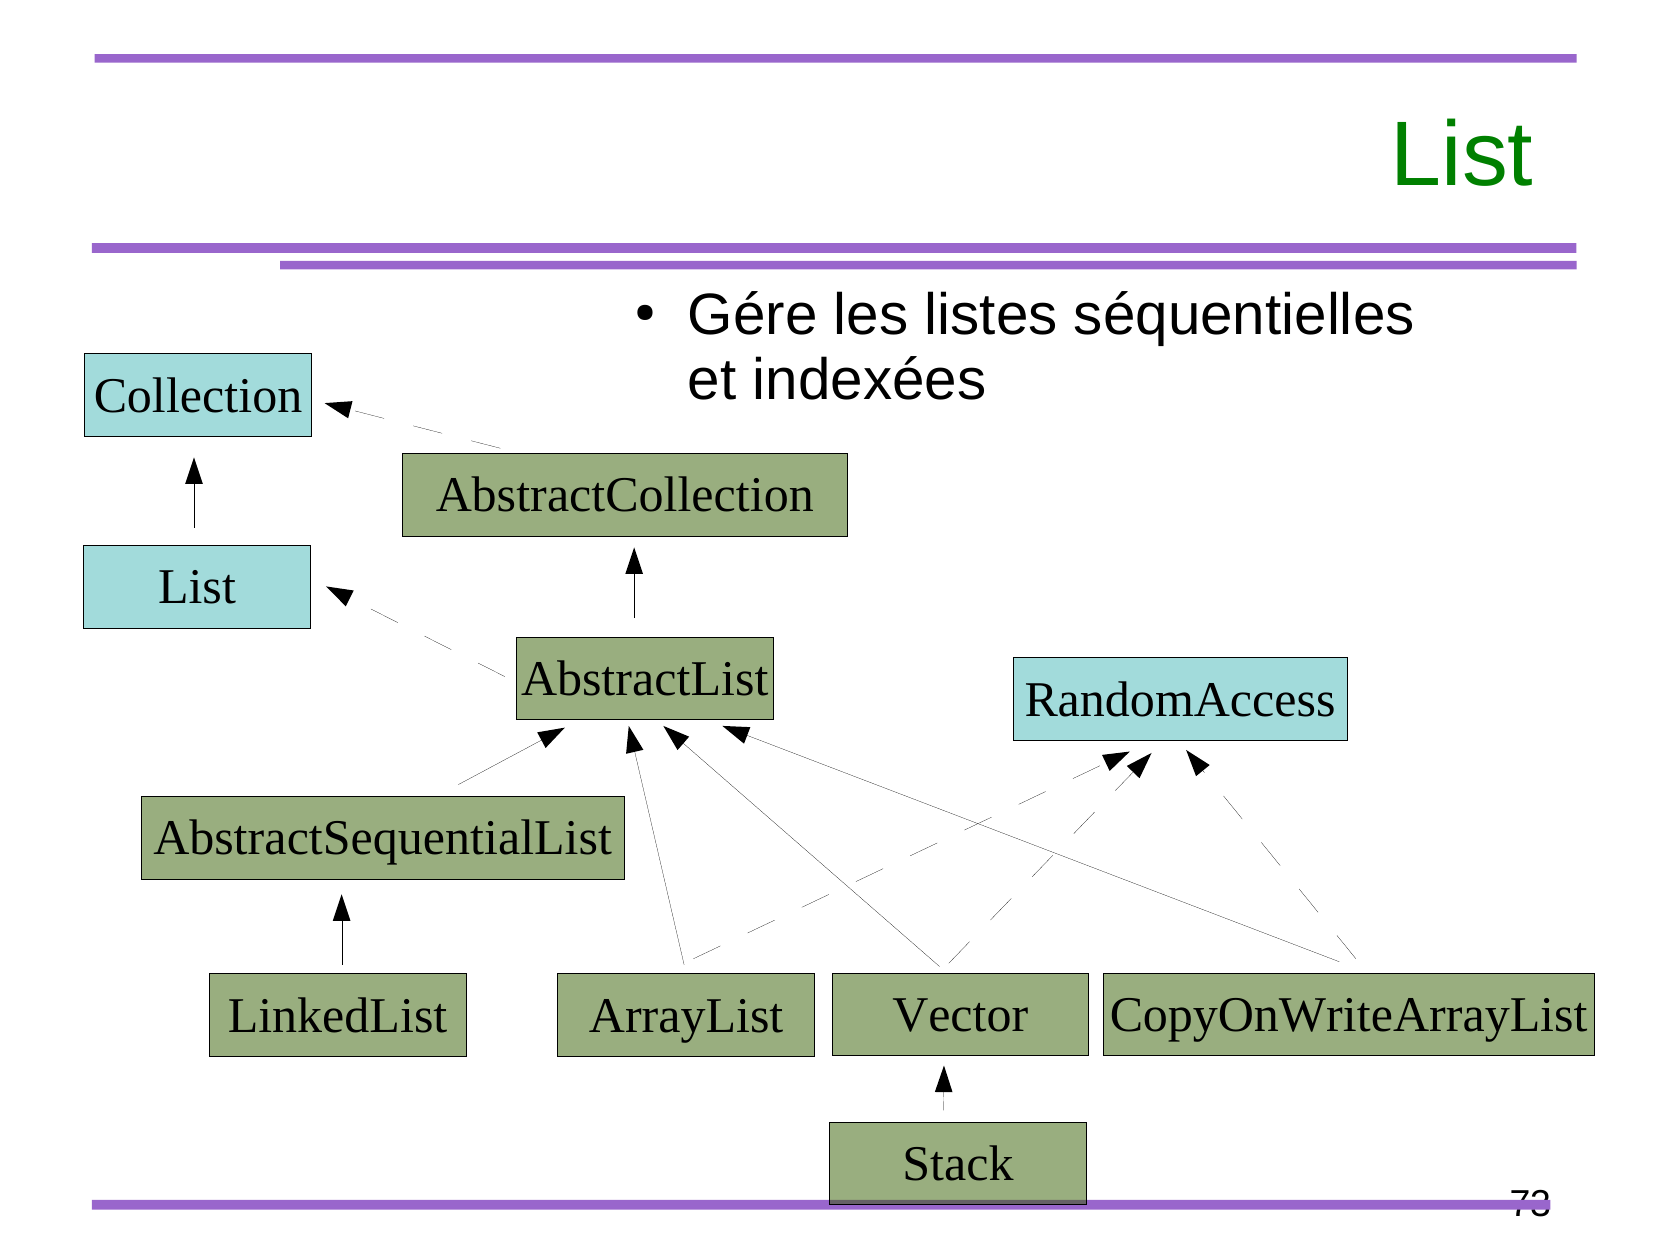

# List
Gére les listes séquentielles
et indexées
Collection
AbstractCollection
List
AbstractList
RandomAccess
AbstractSequentialList
Vector
CopyOnWriteArrayList
LinkedList
ArrayList
Stack